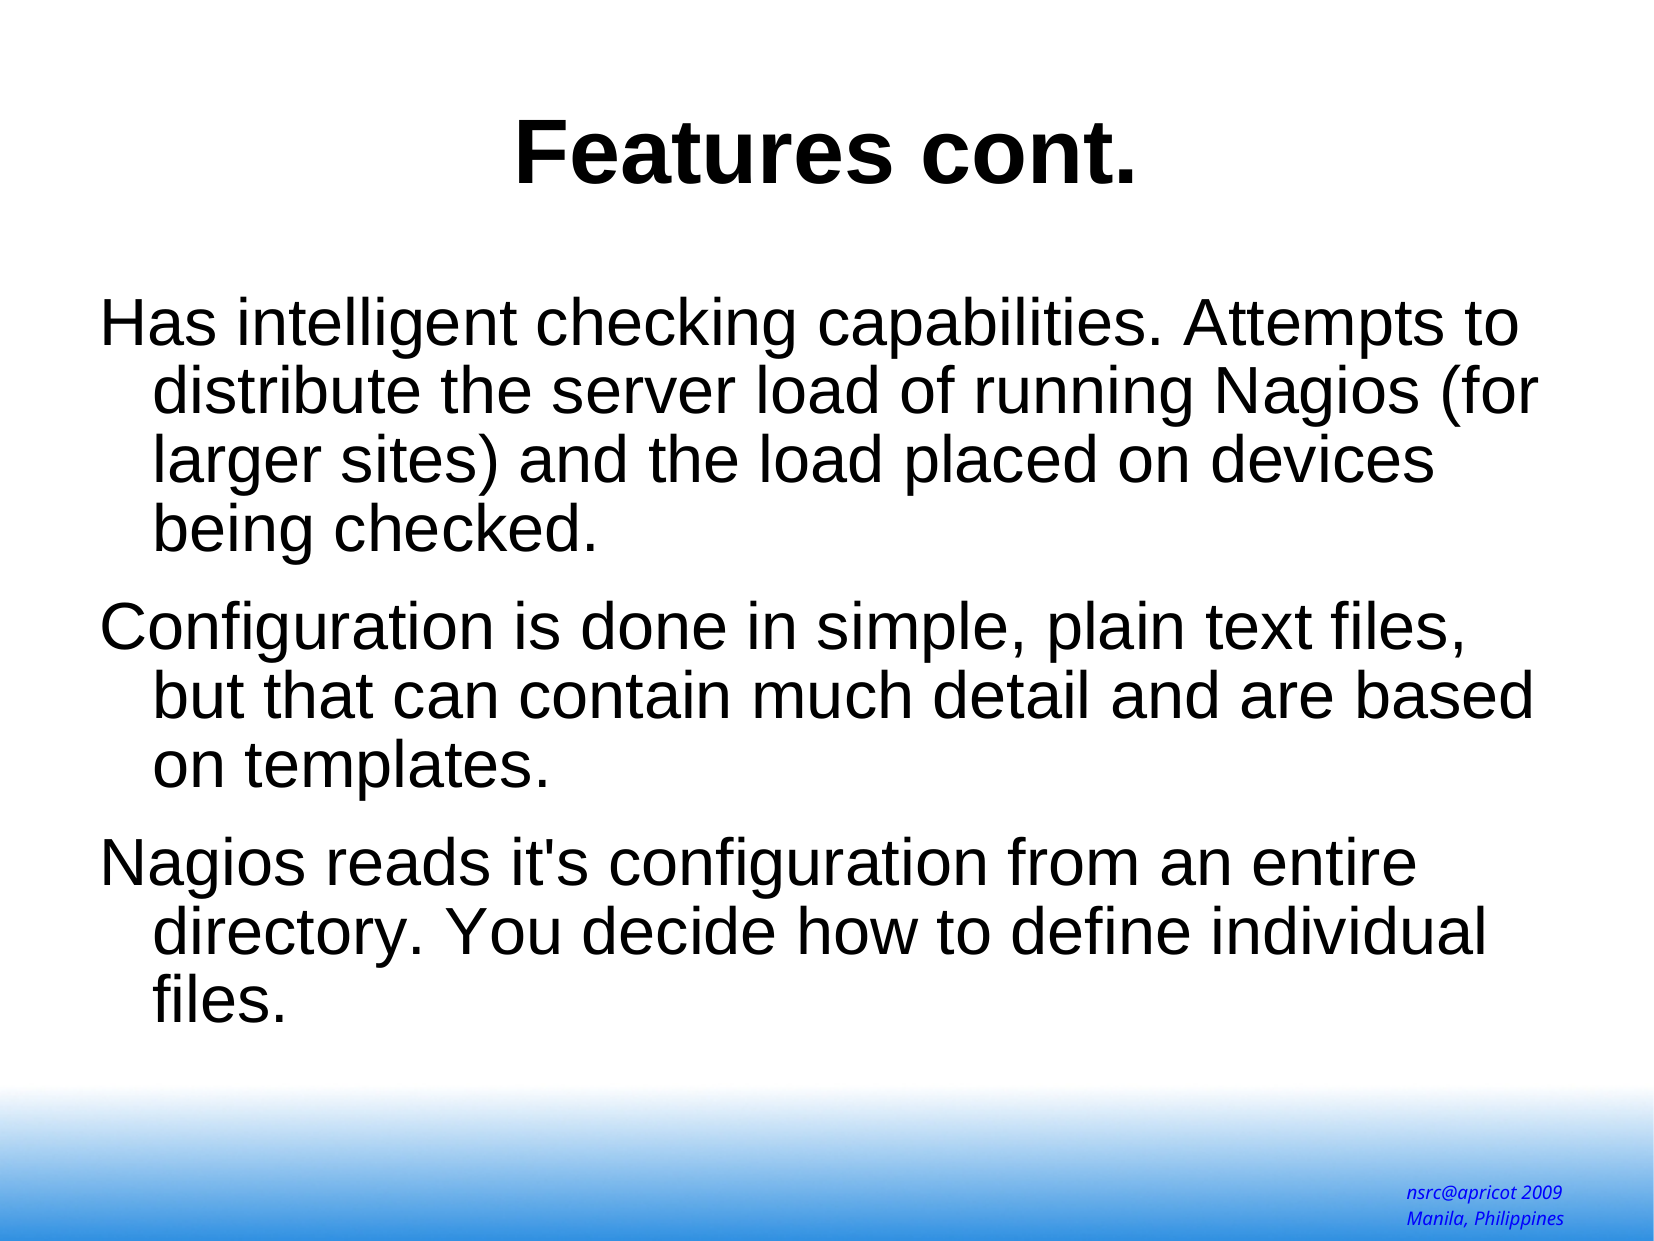

# Features cont.
Has intelligent checking capabilities. Attempts to distribute the server load of running Nagios (for larger sites) and the load placed on devices being checked.
Configuration is done in simple, plain text files, but that can contain much detail and are based on templates.
Nagios reads it's configuration from an entire directory. You decide how to define individual files.